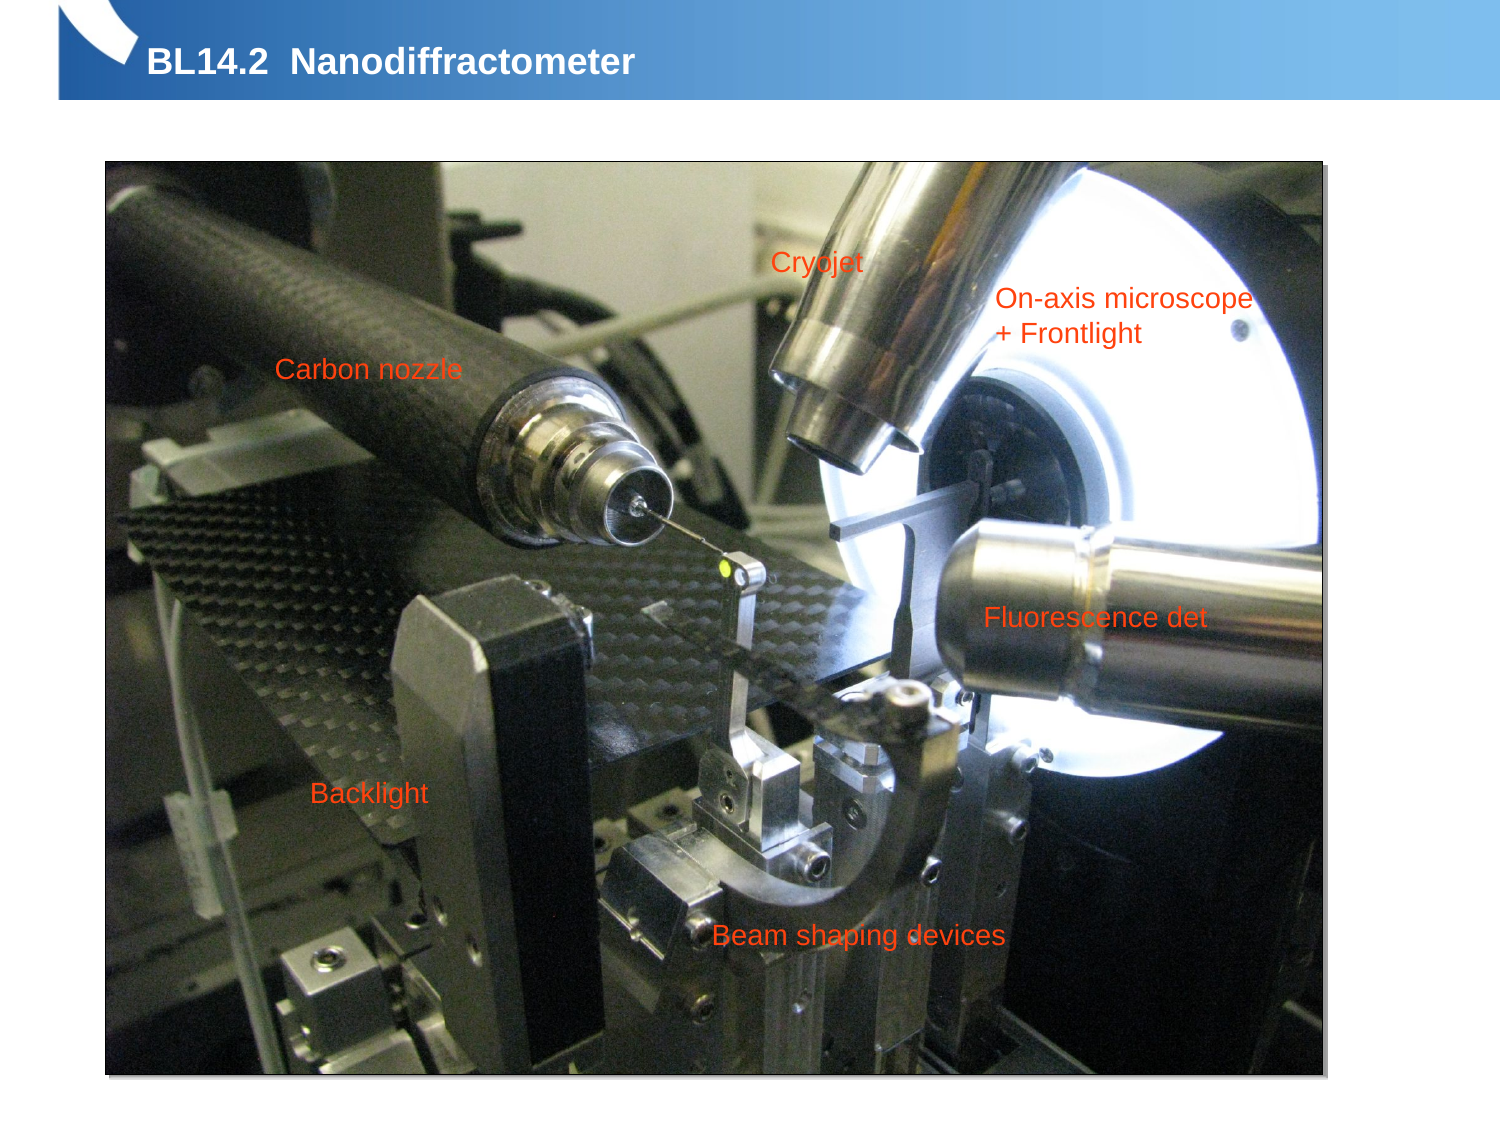

# BL14.2 Nanodiffractometer
Cryojet
On-axis microscope
+ Frontlight
Carbon nozzle
Fluorescence det
Backlight
Beam shaping devices